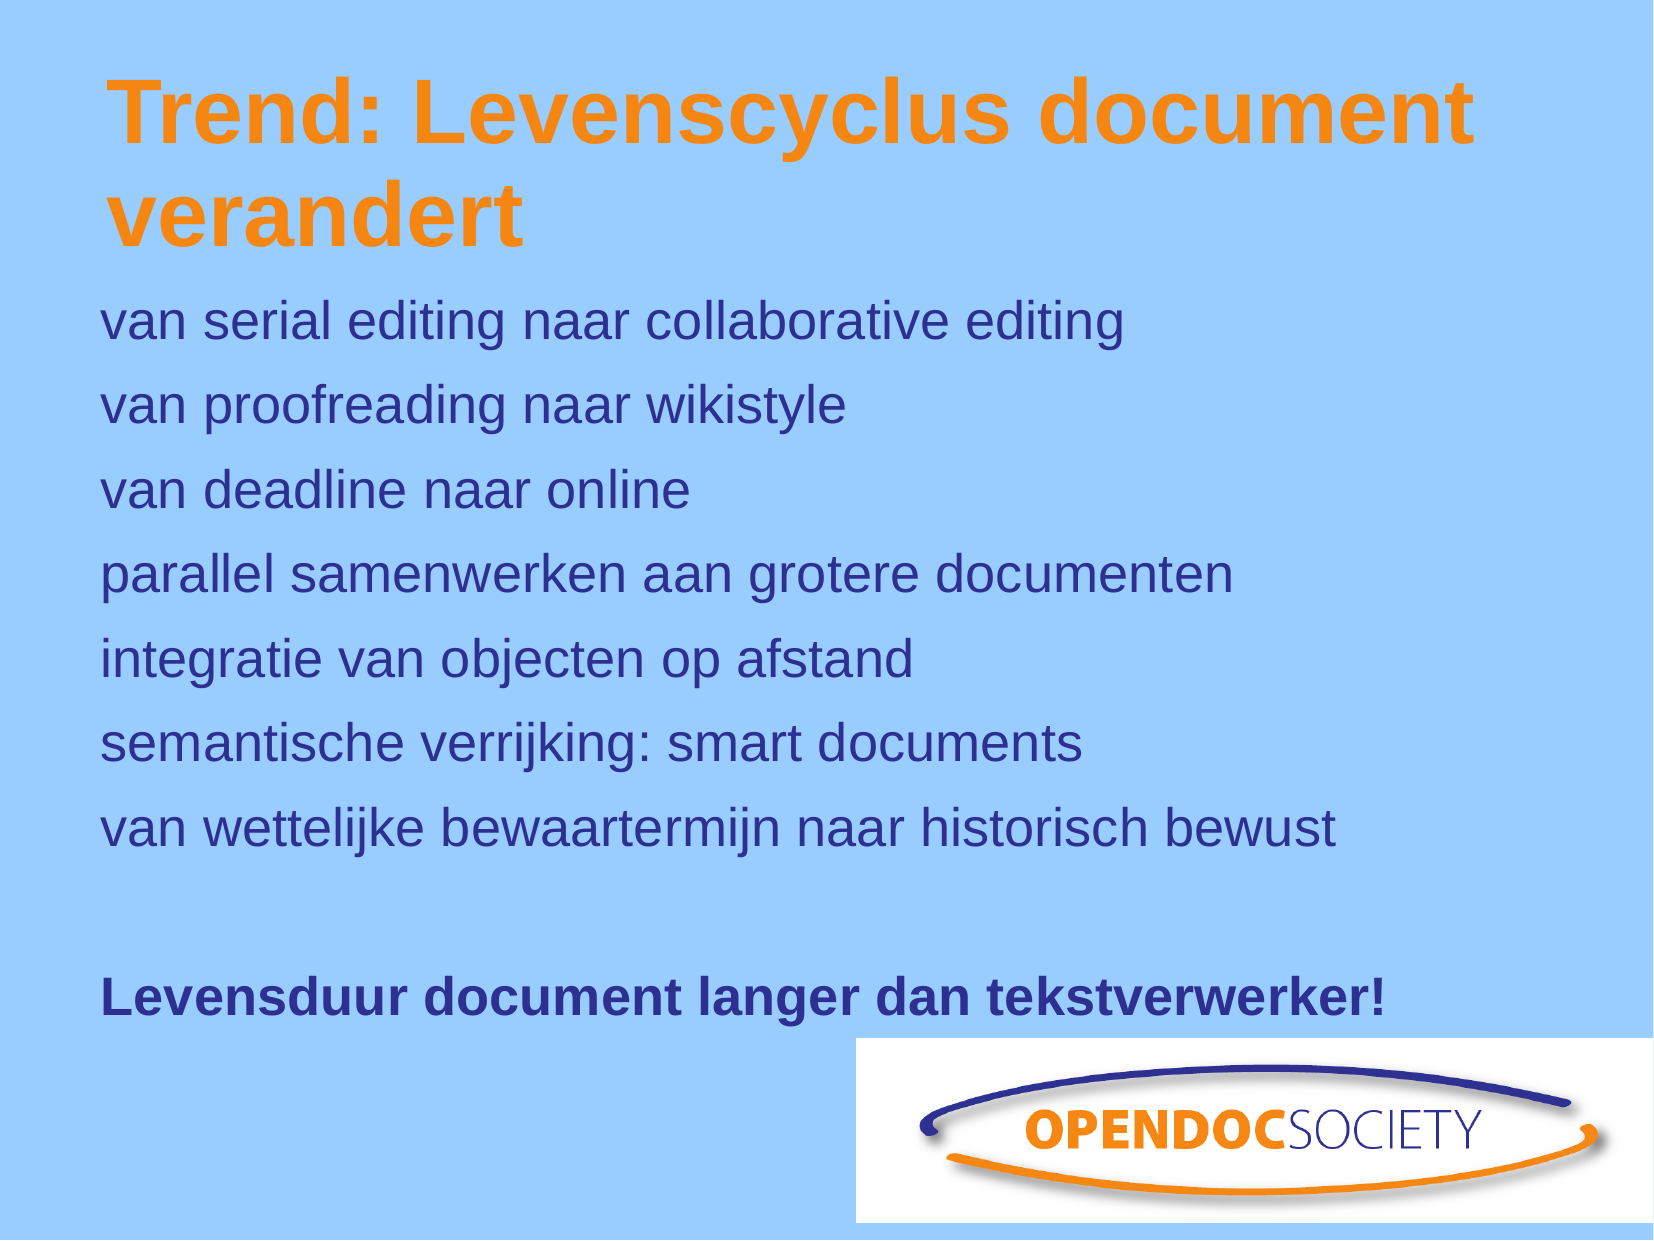

# Trend: Levenscyclus document verandert
van serial editing naar collaborative editing
van proofreading naar wikistyle
van deadline naar online
parallel samenwerken aan grotere documenten
integratie van objecten op afstand
semantische verrijking: smart documents
van wettelijke bewaartermijn naar historisch bewust
Levensduur document langer dan tekstverwerker!